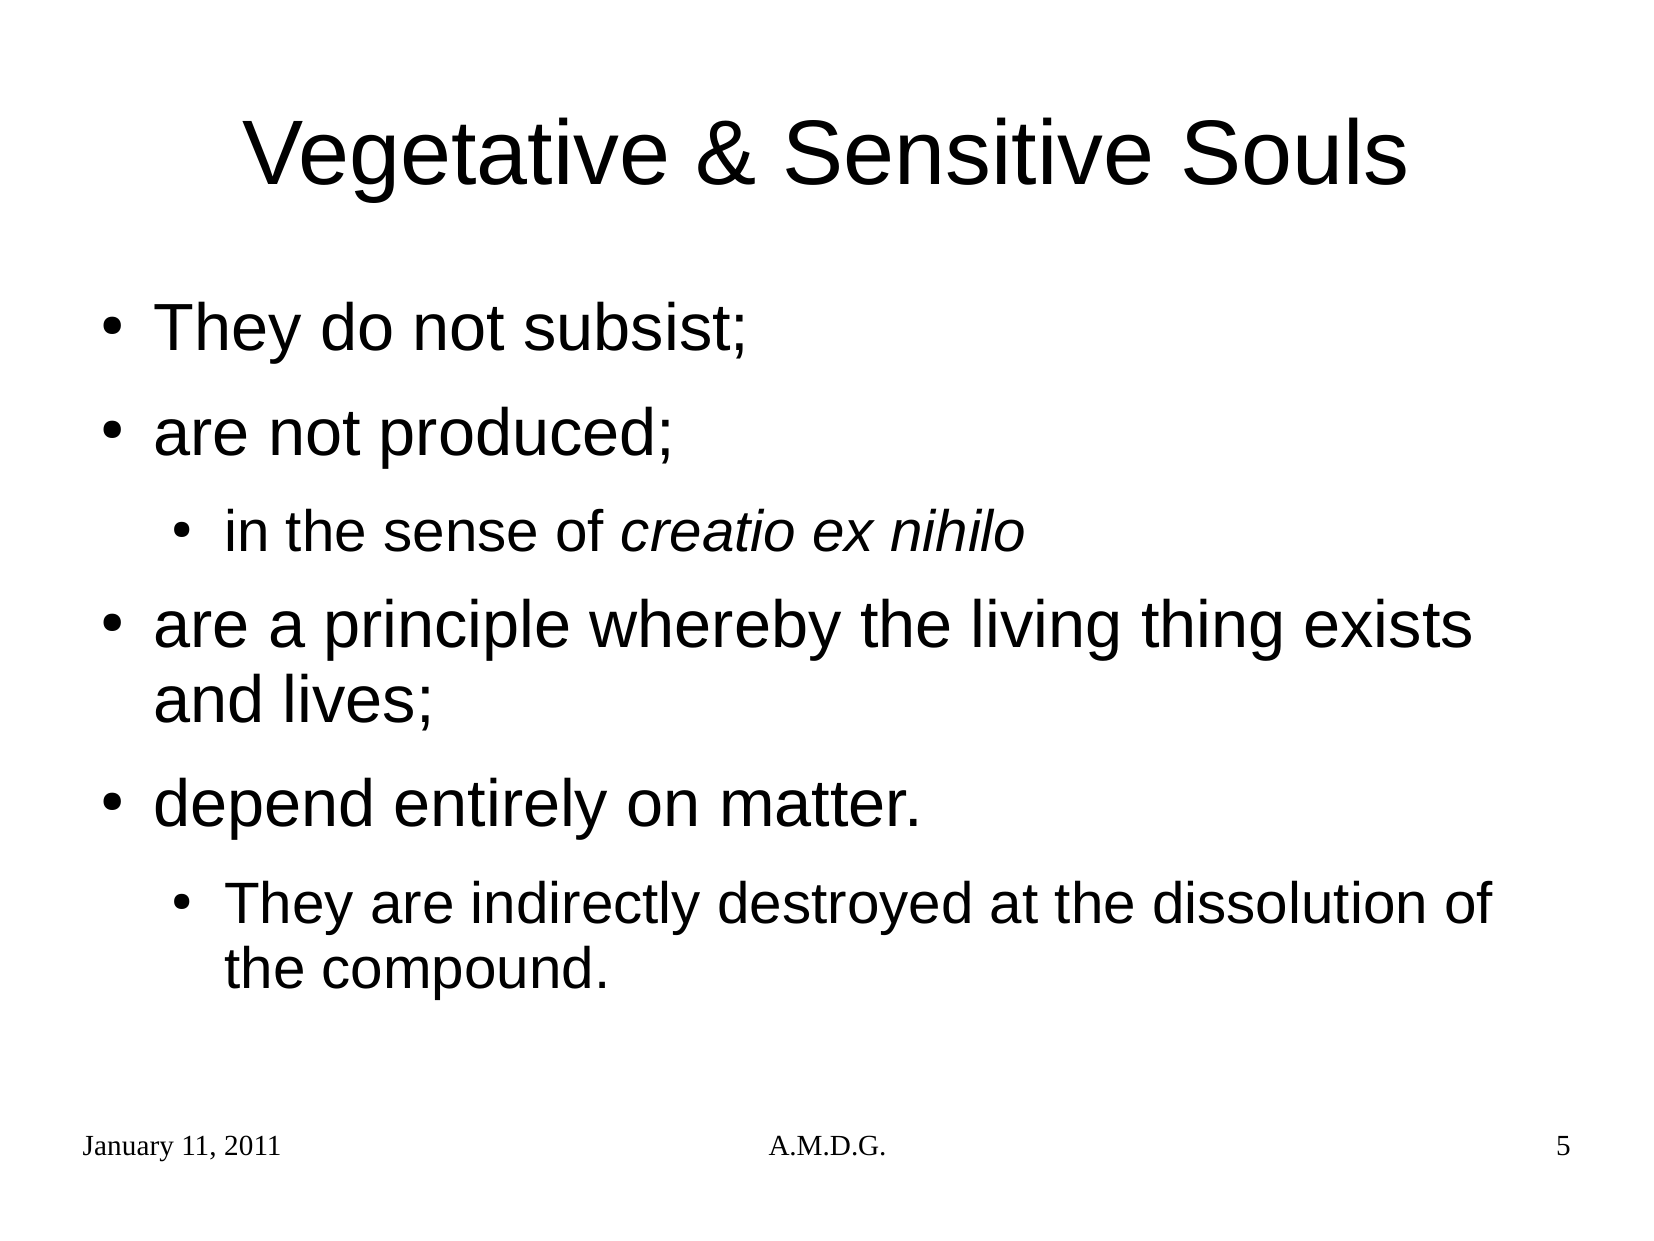

# Vegetative & Sensitive Souls
They do not subsist;
are not produced;
in the sense of creatio ex nihilo
are a principle whereby the living thing exists and lives;
depend entirely on matter.
They are indirectly destroyed at the dissolution of the compound.
January 11, 2011
A.M.D.G.
5